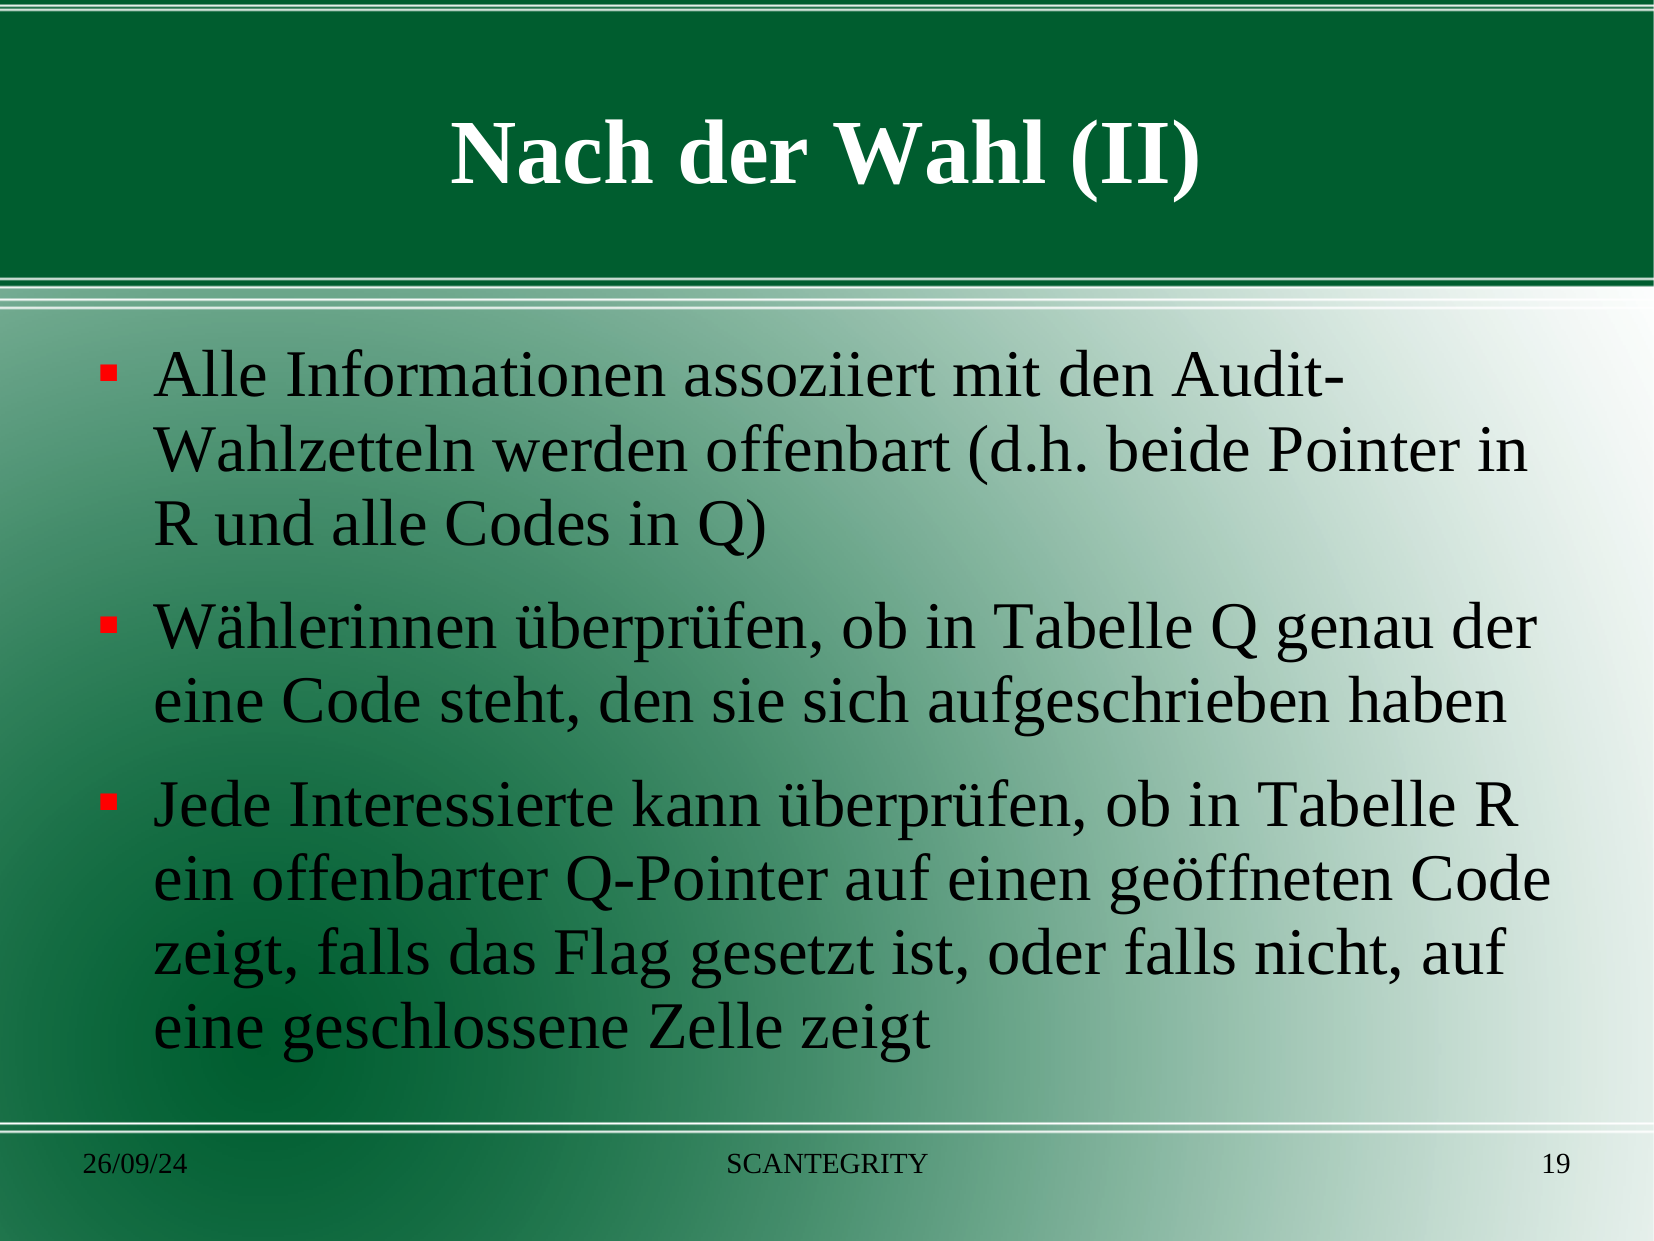

# Nach der Wahl (II)
Alle Informationen assoziiert mit den Audit- Wahlzetteln werden offenbart (d.h. beide Pointer in R und alle Codes in Q)
Wählerinnen überprüfen, ob in Tabelle Q genau der eine Code steht, den sie sich aufgeschrieben haben
Jede Interessierte kann überprüfen, ob in Tabelle R ein offenbarter Q-Pointer auf einen geöffneten Code zeigt, falls das Flag gesetzt ist, oder falls nicht, auf eine geschlossene Zelle zeigt
SCANTEGRITY
19